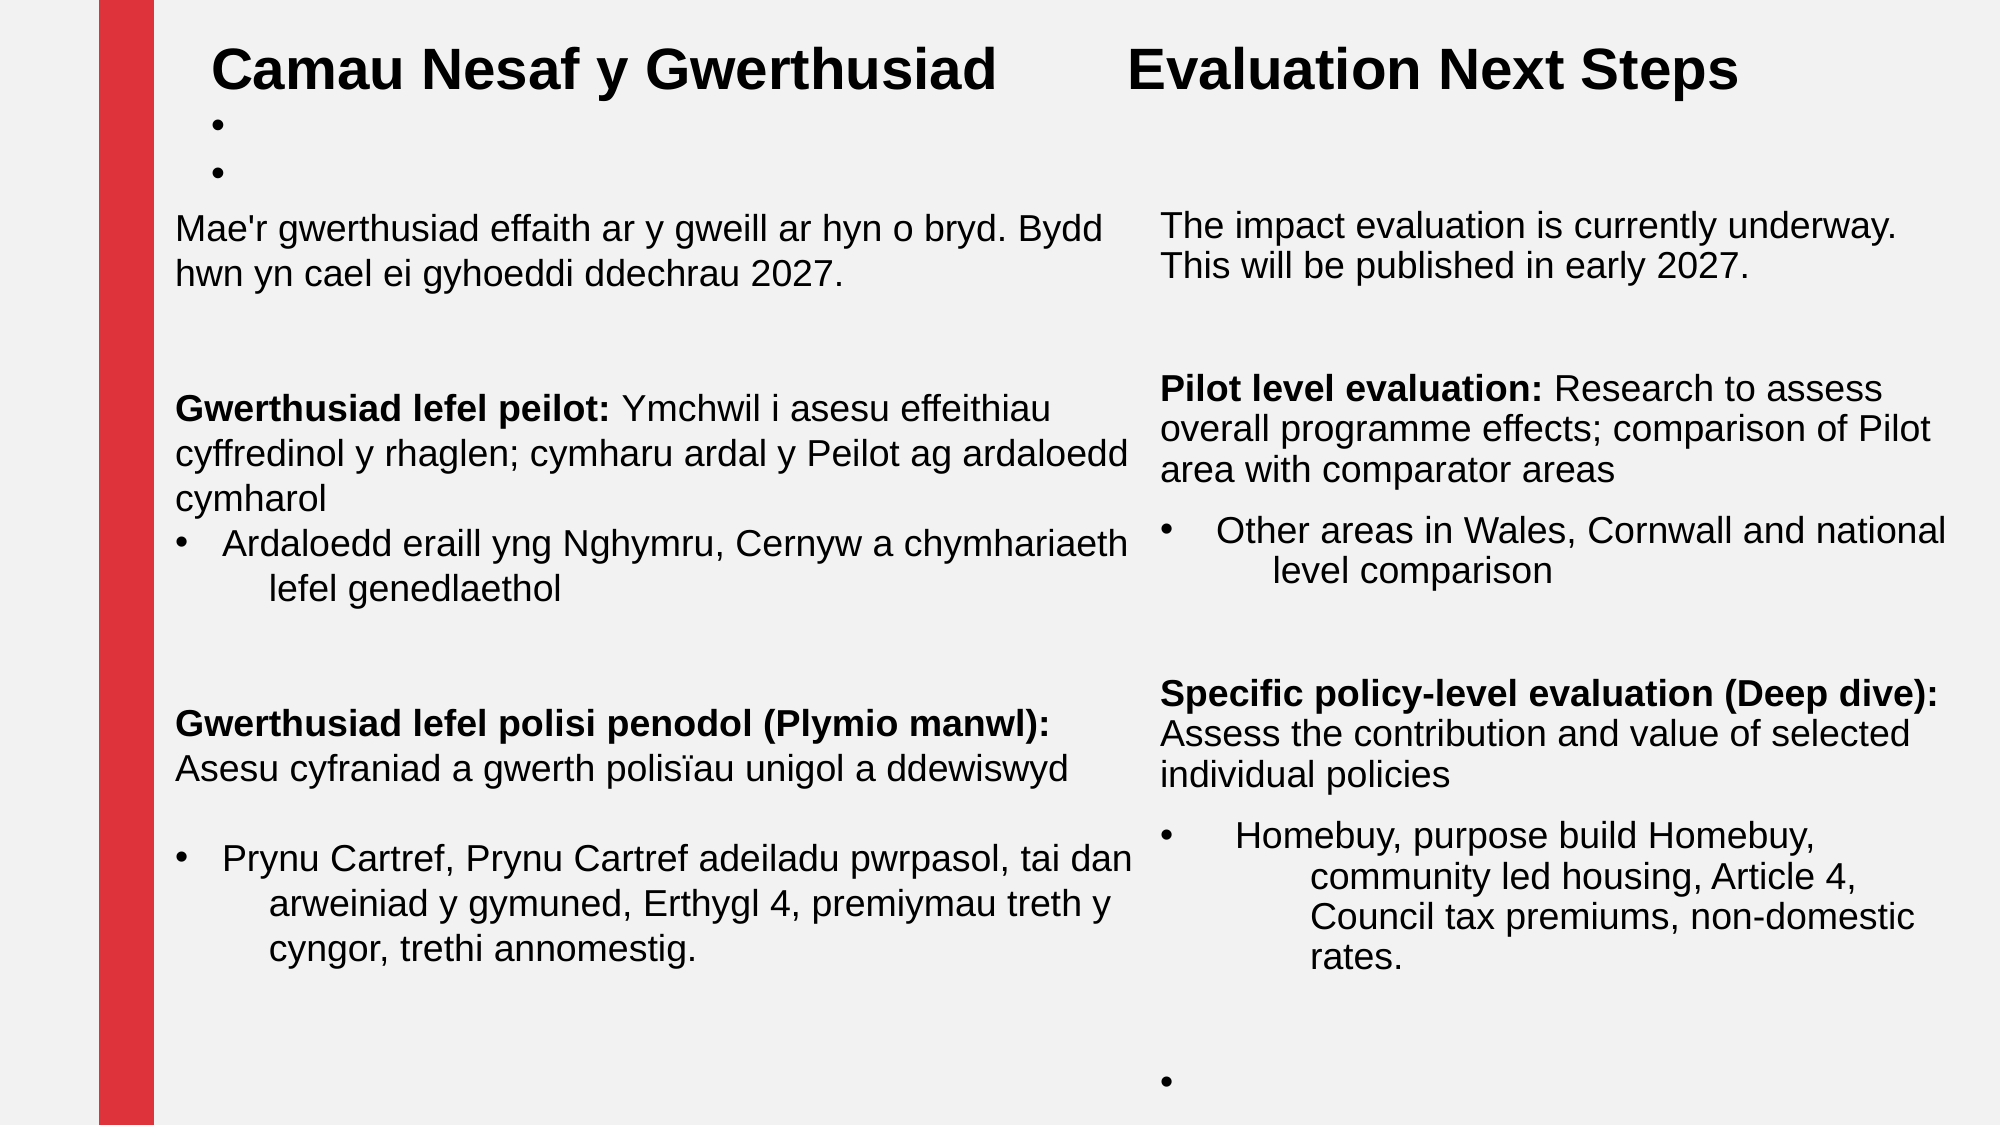

Camau Nesaf y Gwerthusiad Evaluation Next Steps
Mae'r gwerthusiad effaith ar y gweill ar hyn o bryd. Bydd hwn yn cael ei gyhoeddi ddechrau 2027.
Gwerthusiad lefel peilot: Ymchwil i asesu effeithiau cyffredinol y rhaglen; cymharu ardal y Peilot ag ardaloedd cymharol
Ardaloedd eraill yng Nghymru, Cernyw a chymhariaeth lefel genedlaethol
Gwerthusiad lefel polisi penodol (Plymio manwl): Asesu cyfraniad a gwerth polisïau unigol a ddewiswyd
Prynu Cartref, Prynu Cartref adeiladu pwrpasol, tai dan arweiniad y gymuned, Erthygl 4, premiymau treth y cyngor, trethi annomestig.
The impact evaluation is currently underway. This will be published in early 2027.
Pilot level evaluation: Research to assess overall programme effects; comparison of Pilot area with comparator areas
Other areas in Wales, Cornwall and national level comparison
Specific policy-level evaluation (Deep dive): Assess the contribution and value of selected individual policies
Homebuy, purpose build Homebuy, community led housing, Article 4, Council tax premiums, non-domestic rates.